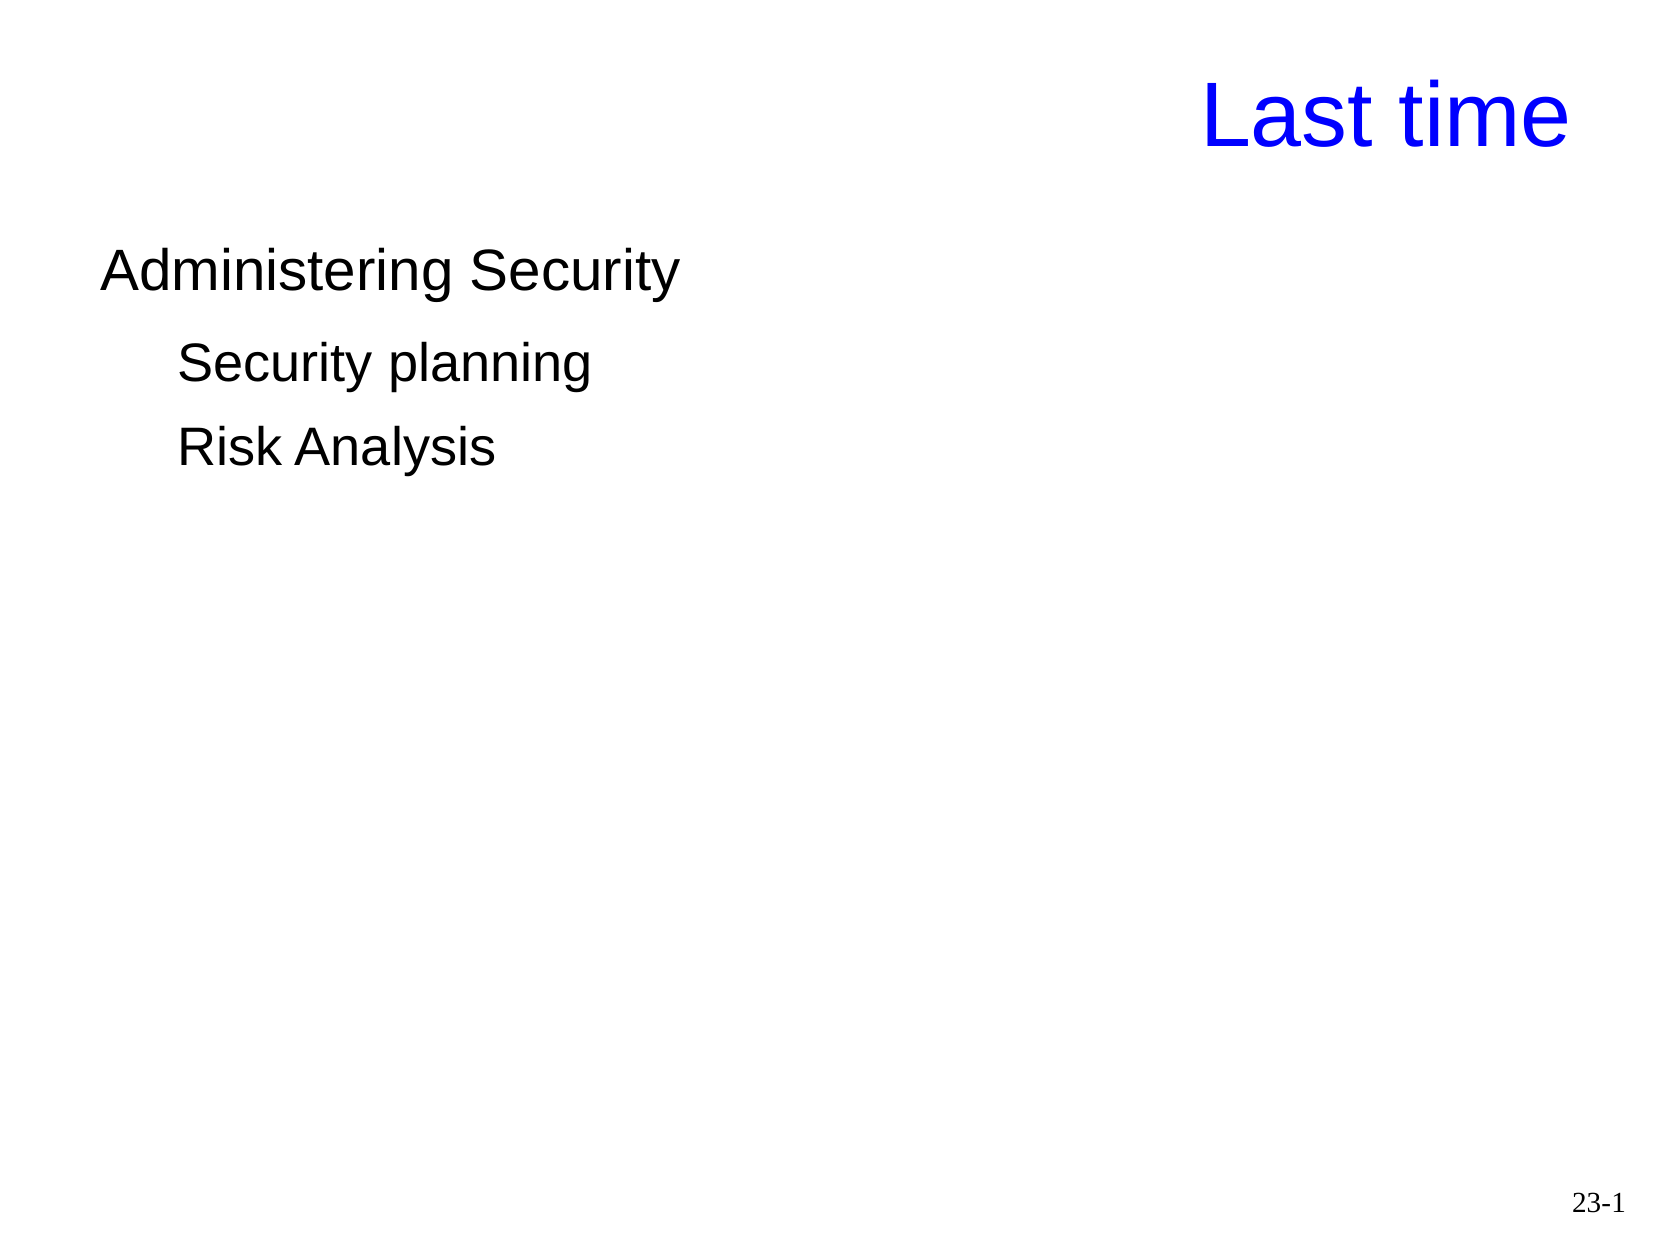

# Last time
Administering Security
Security planning
Risk Analysis